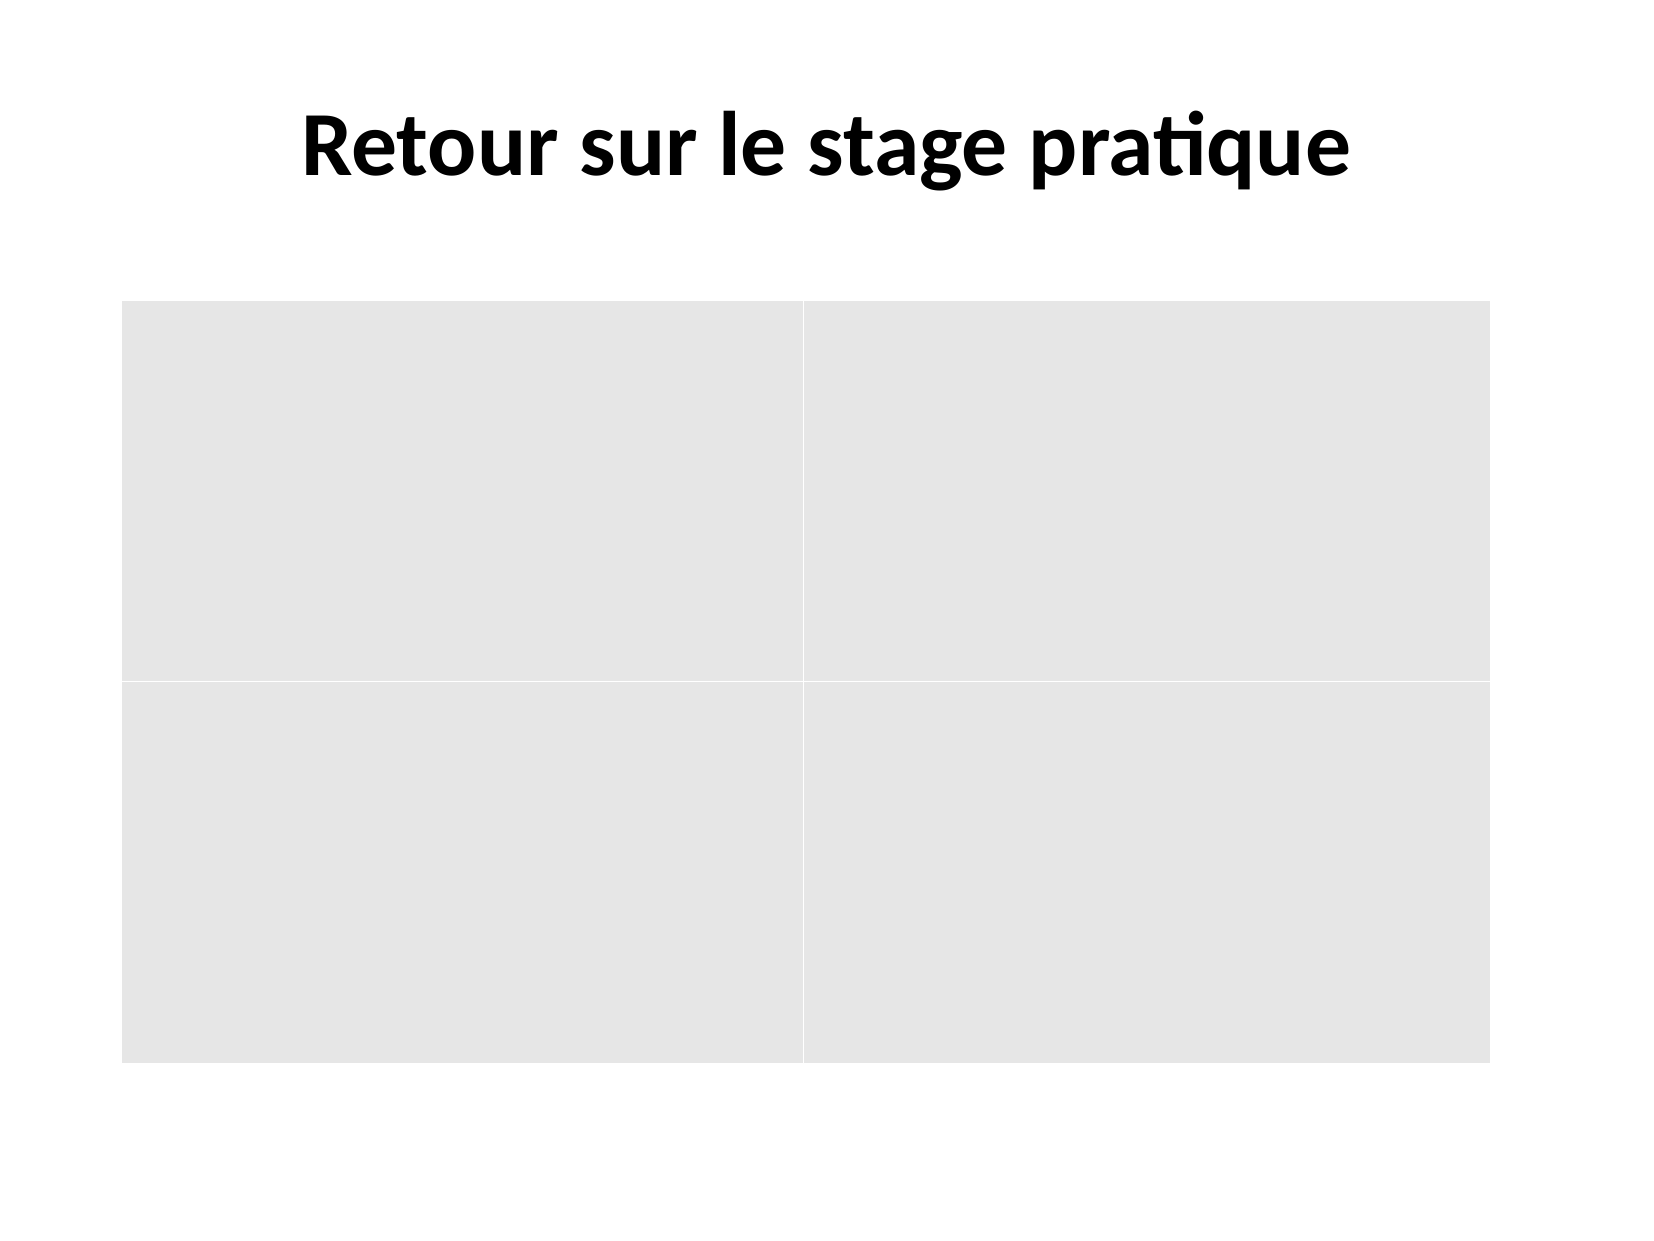

# Retour sur le stage pratique
| | |
| --- | --- |
| | |